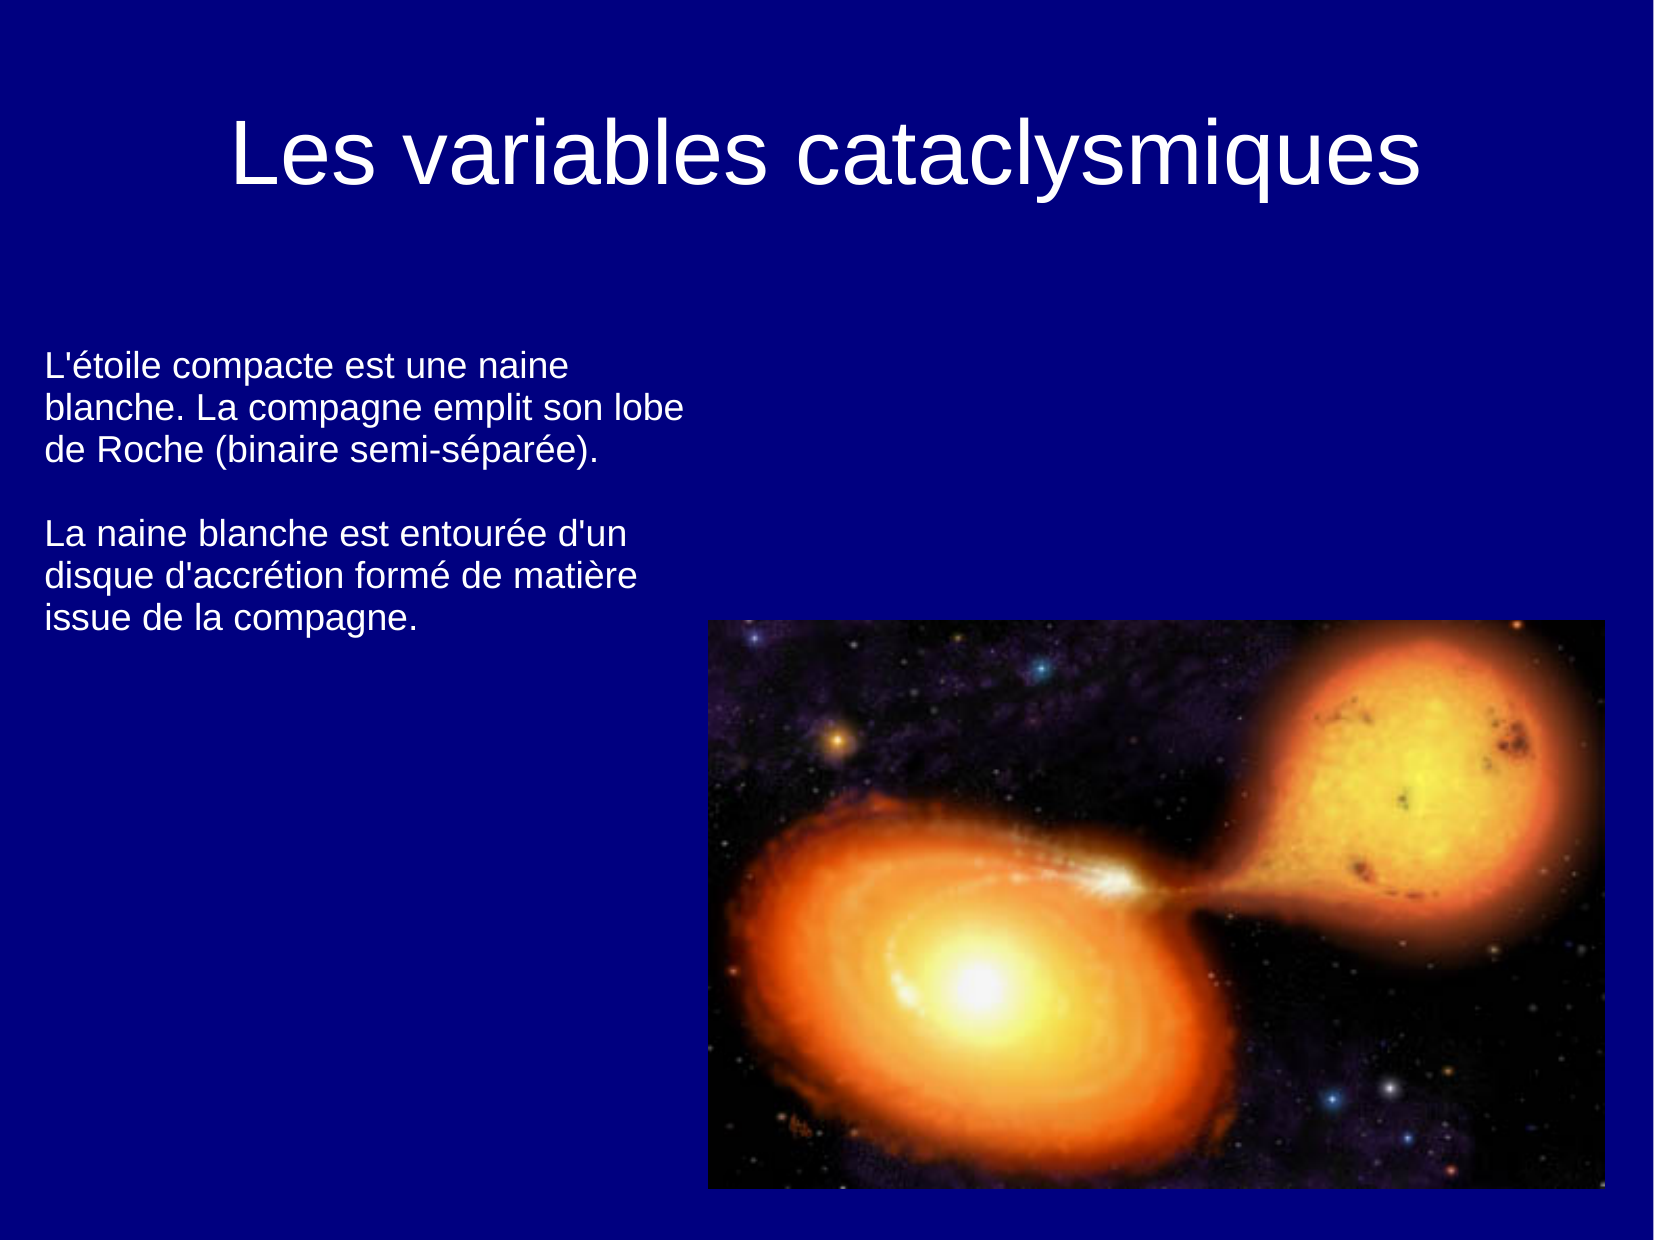

# Les variables cataclysmiques
L'étoile compacte est une naine blanche. La compagne emplit son lobe de Roche (binaire semi-séparée).
La naine blanche est entourée d'un disque d'accrétion formé de matière issue de la compagne.